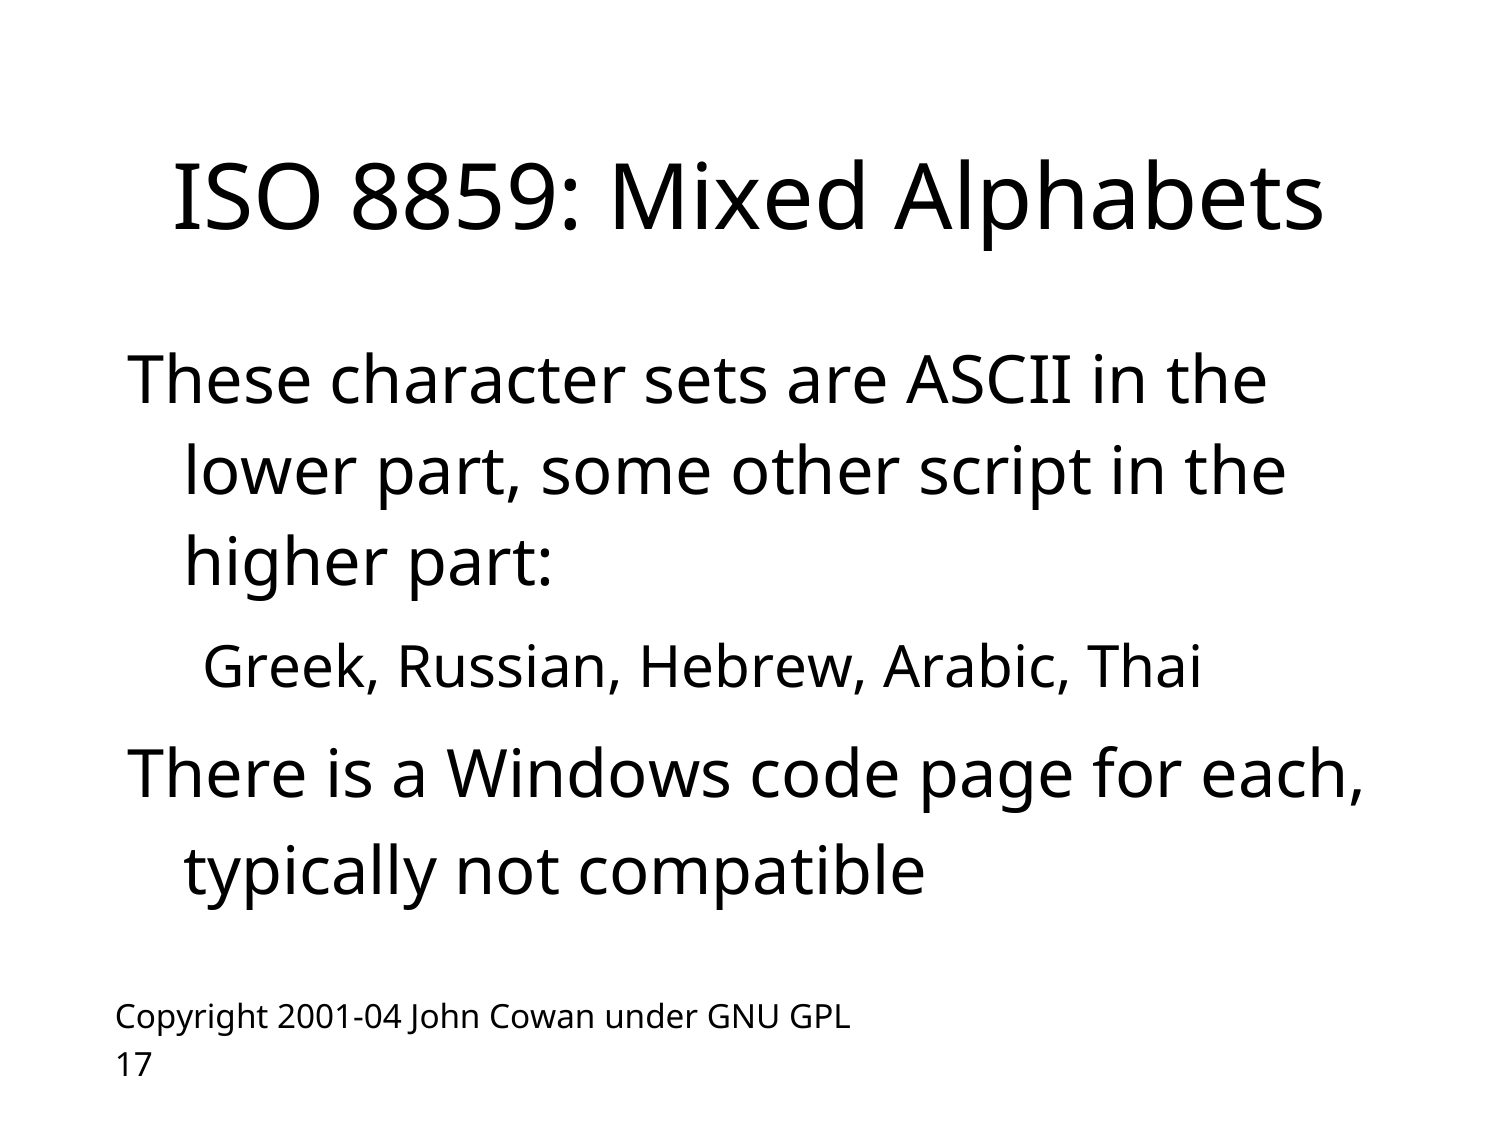

# ISO 8859: Mixed Alphabets
These character sets are ASCII in the lower part, some other script in the higher part:
Greek, Russian, Hebrew, Arabic, Thai
There is a Windows code page for each, typically not compatible